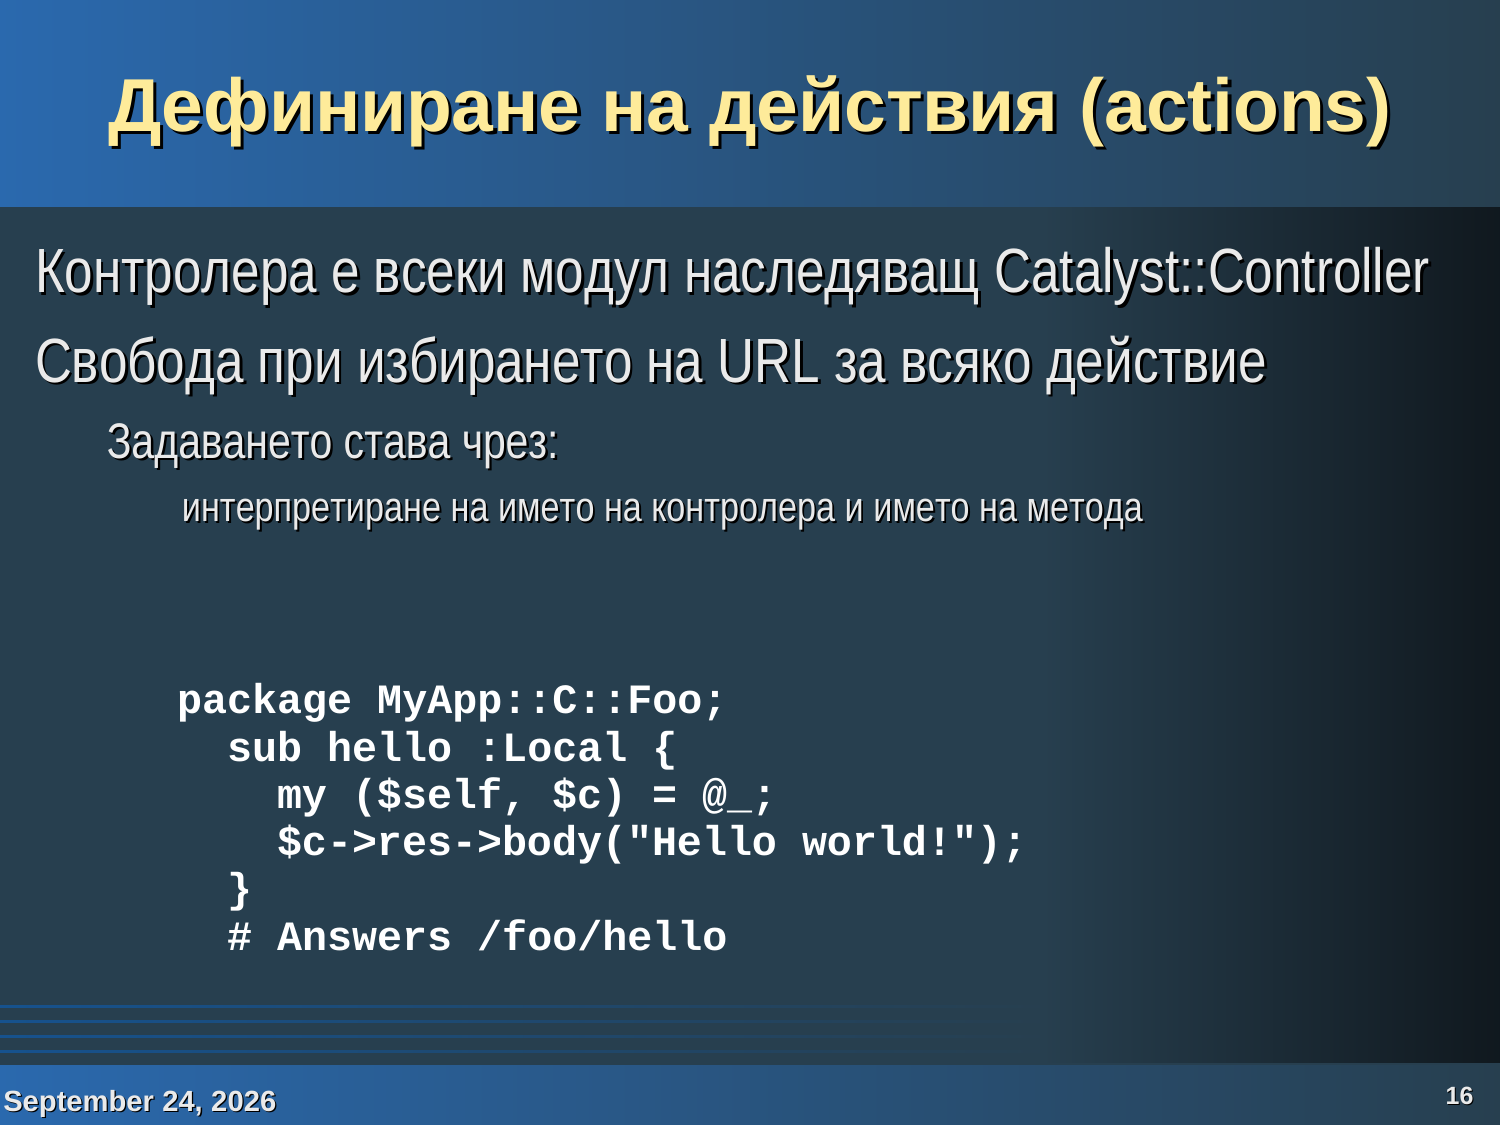

# Дефиниране на действия (actions)
Контролера е всеки модул наследяващ Catalyst::Controller
Свобода при избирането на URL за всяко действие
Задаването става чрез:
интерпретиране на името на контролера и името на метода
package MyApp::C::Foo;
 sub hello :Local {
 my ($self, $c) = @_;
 $c->res->body("Hello world!");
 }
 # Answers /foo/hello